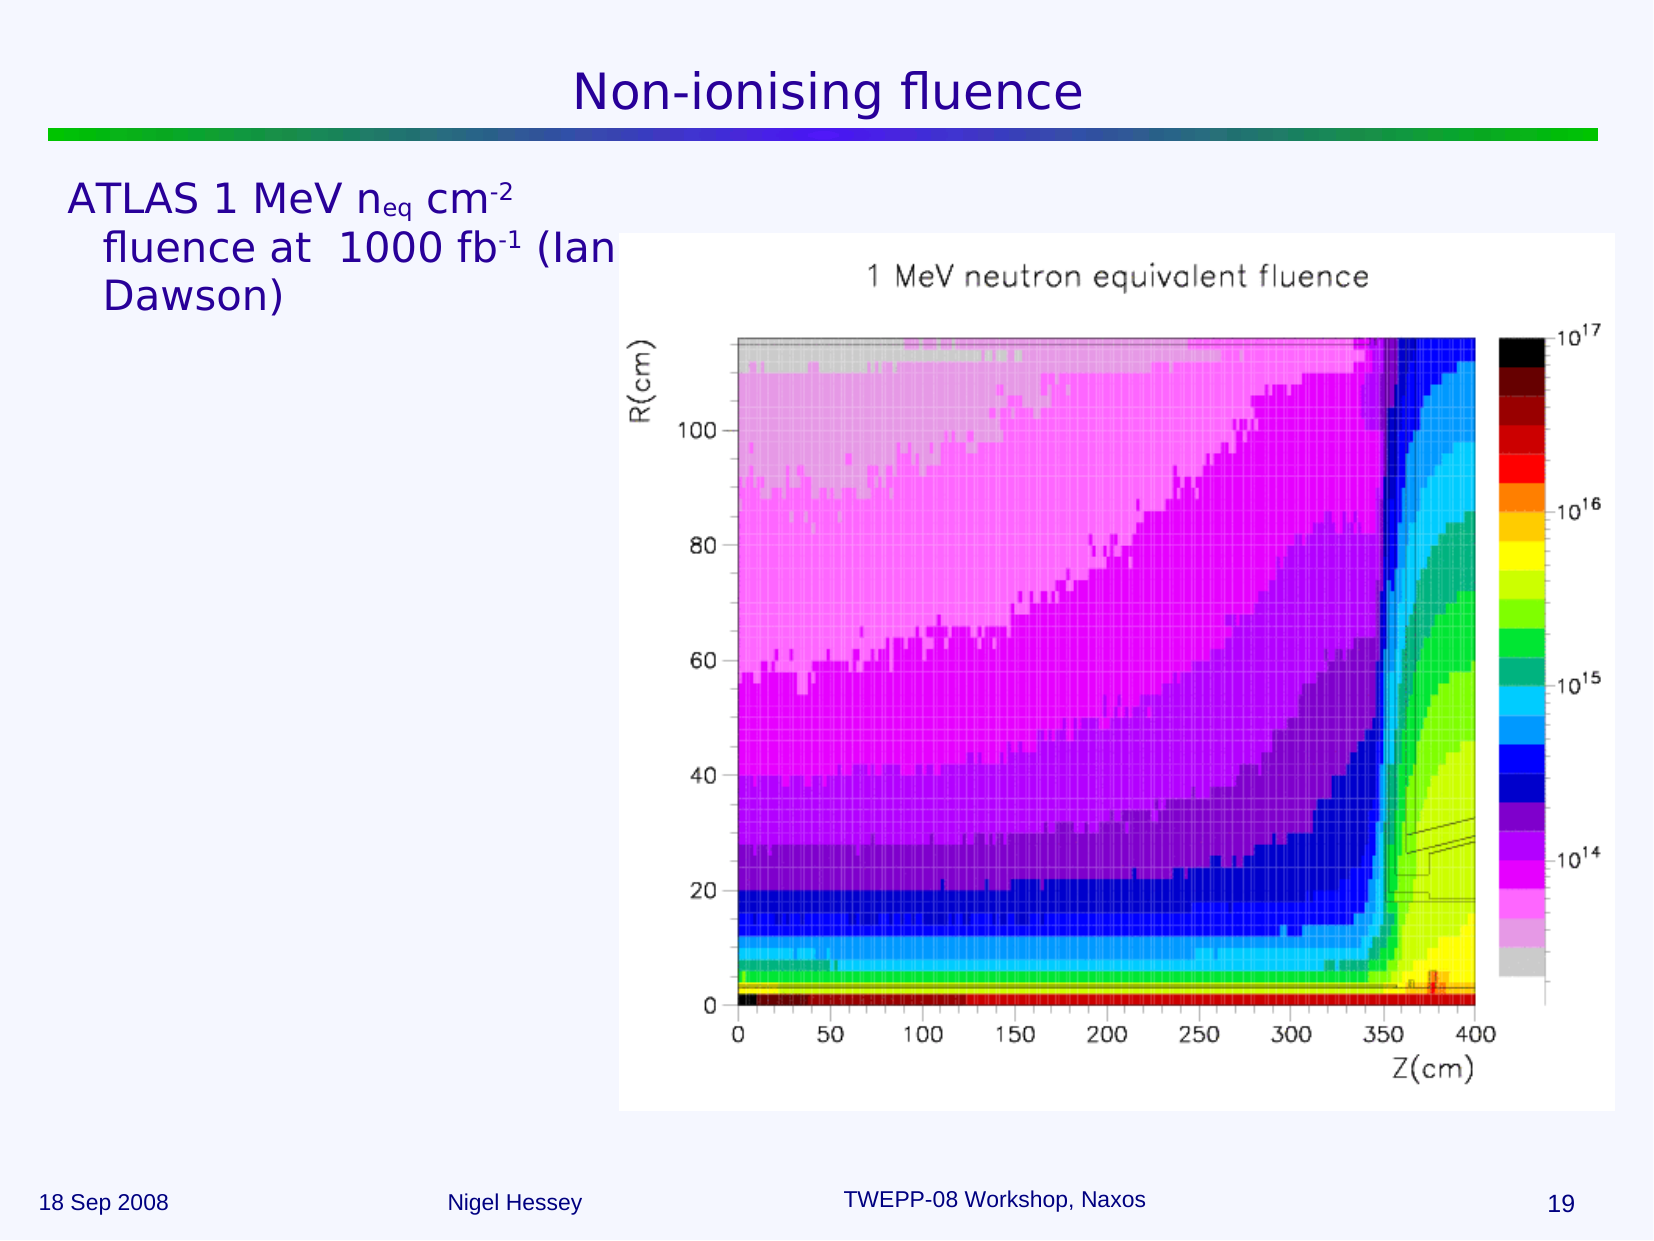

# Non-ionising fluence
ATLAS 1 MeV neq cm-2 fluence at 1000 fb-1 (Ian Dawson)